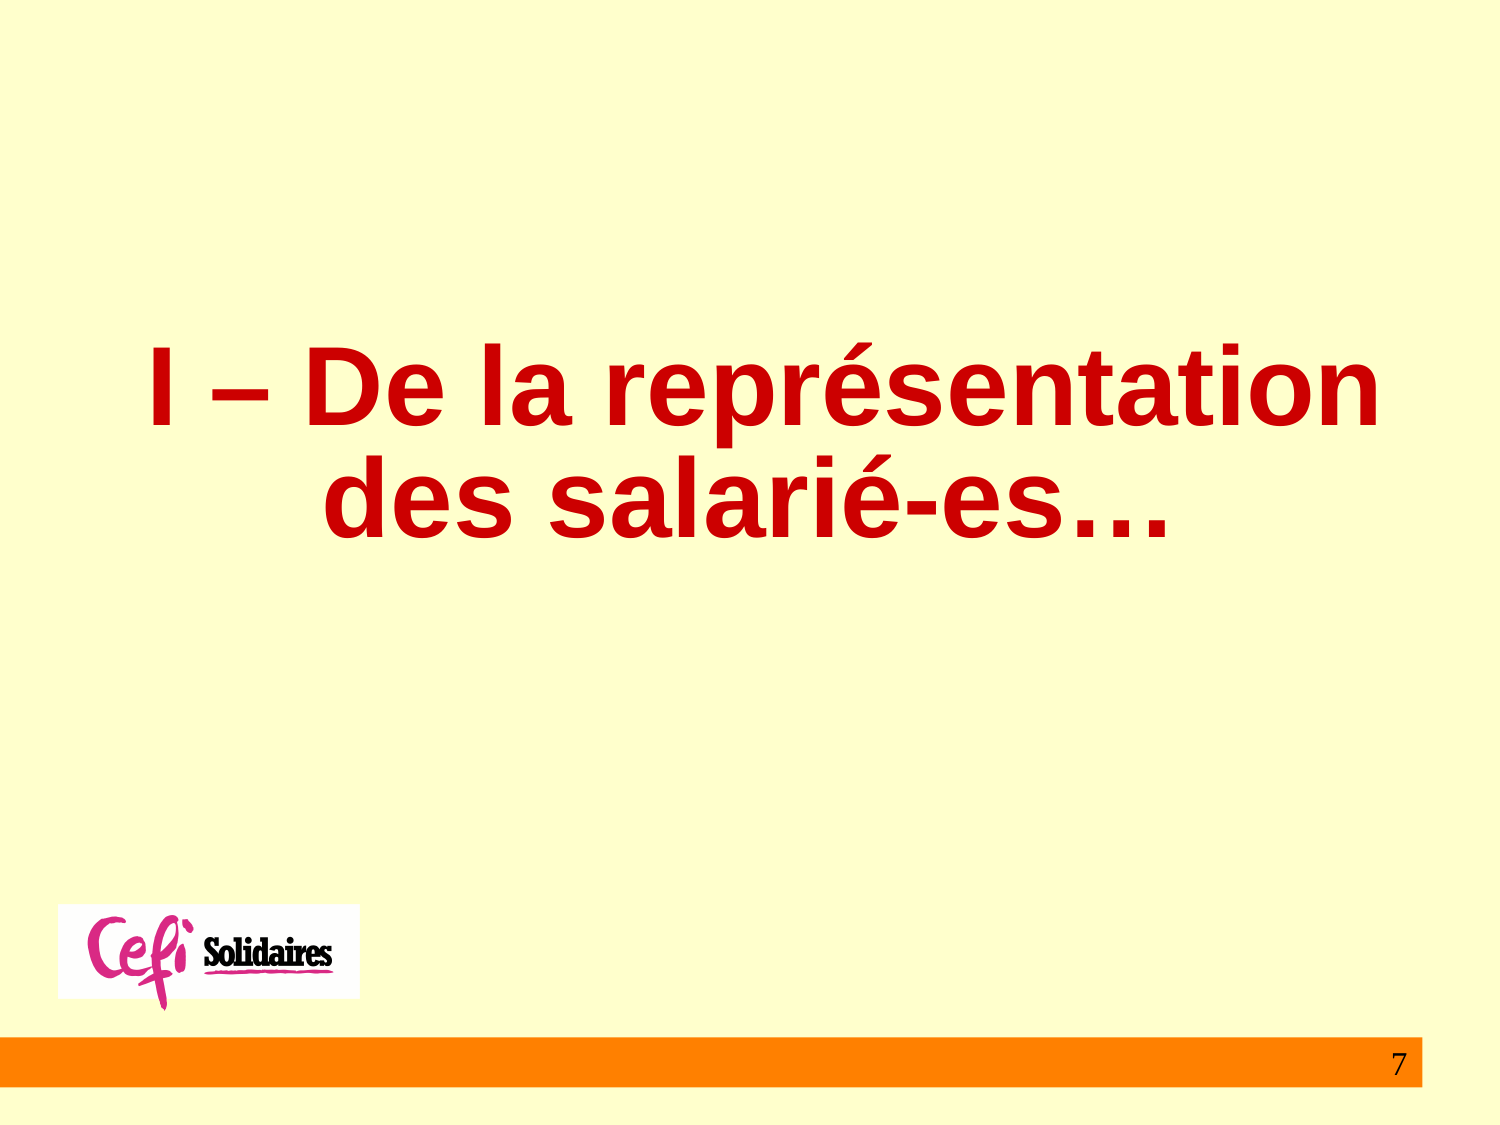

# I – De la représentation des salarié-es…